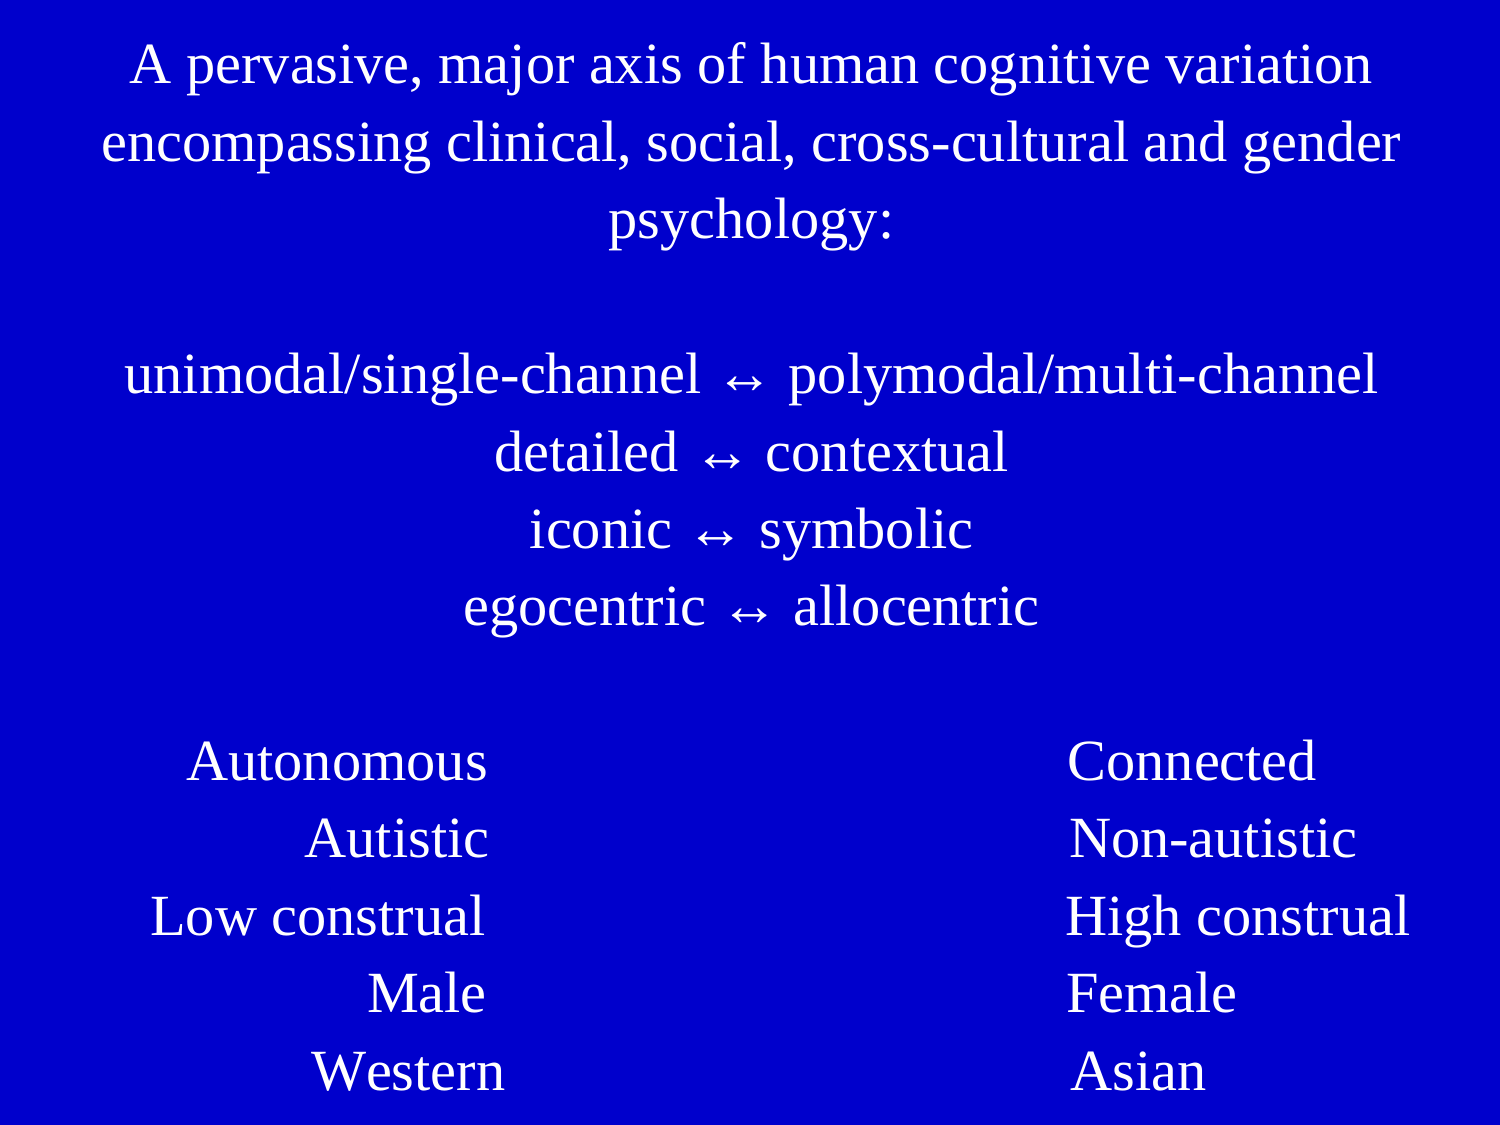

# A pervasive, major axis of human cognitive variation encompassing clinical, social, cross-cultural and gender psychology: unimodal/single-channel ↔ polymodal/multi-channel detailed ↔ contextual iconic ↔ symbolic egocentric ↔ allocentric Autonomous Connected Autistic Non-autistic Low construal High construal Male Female Western Asian